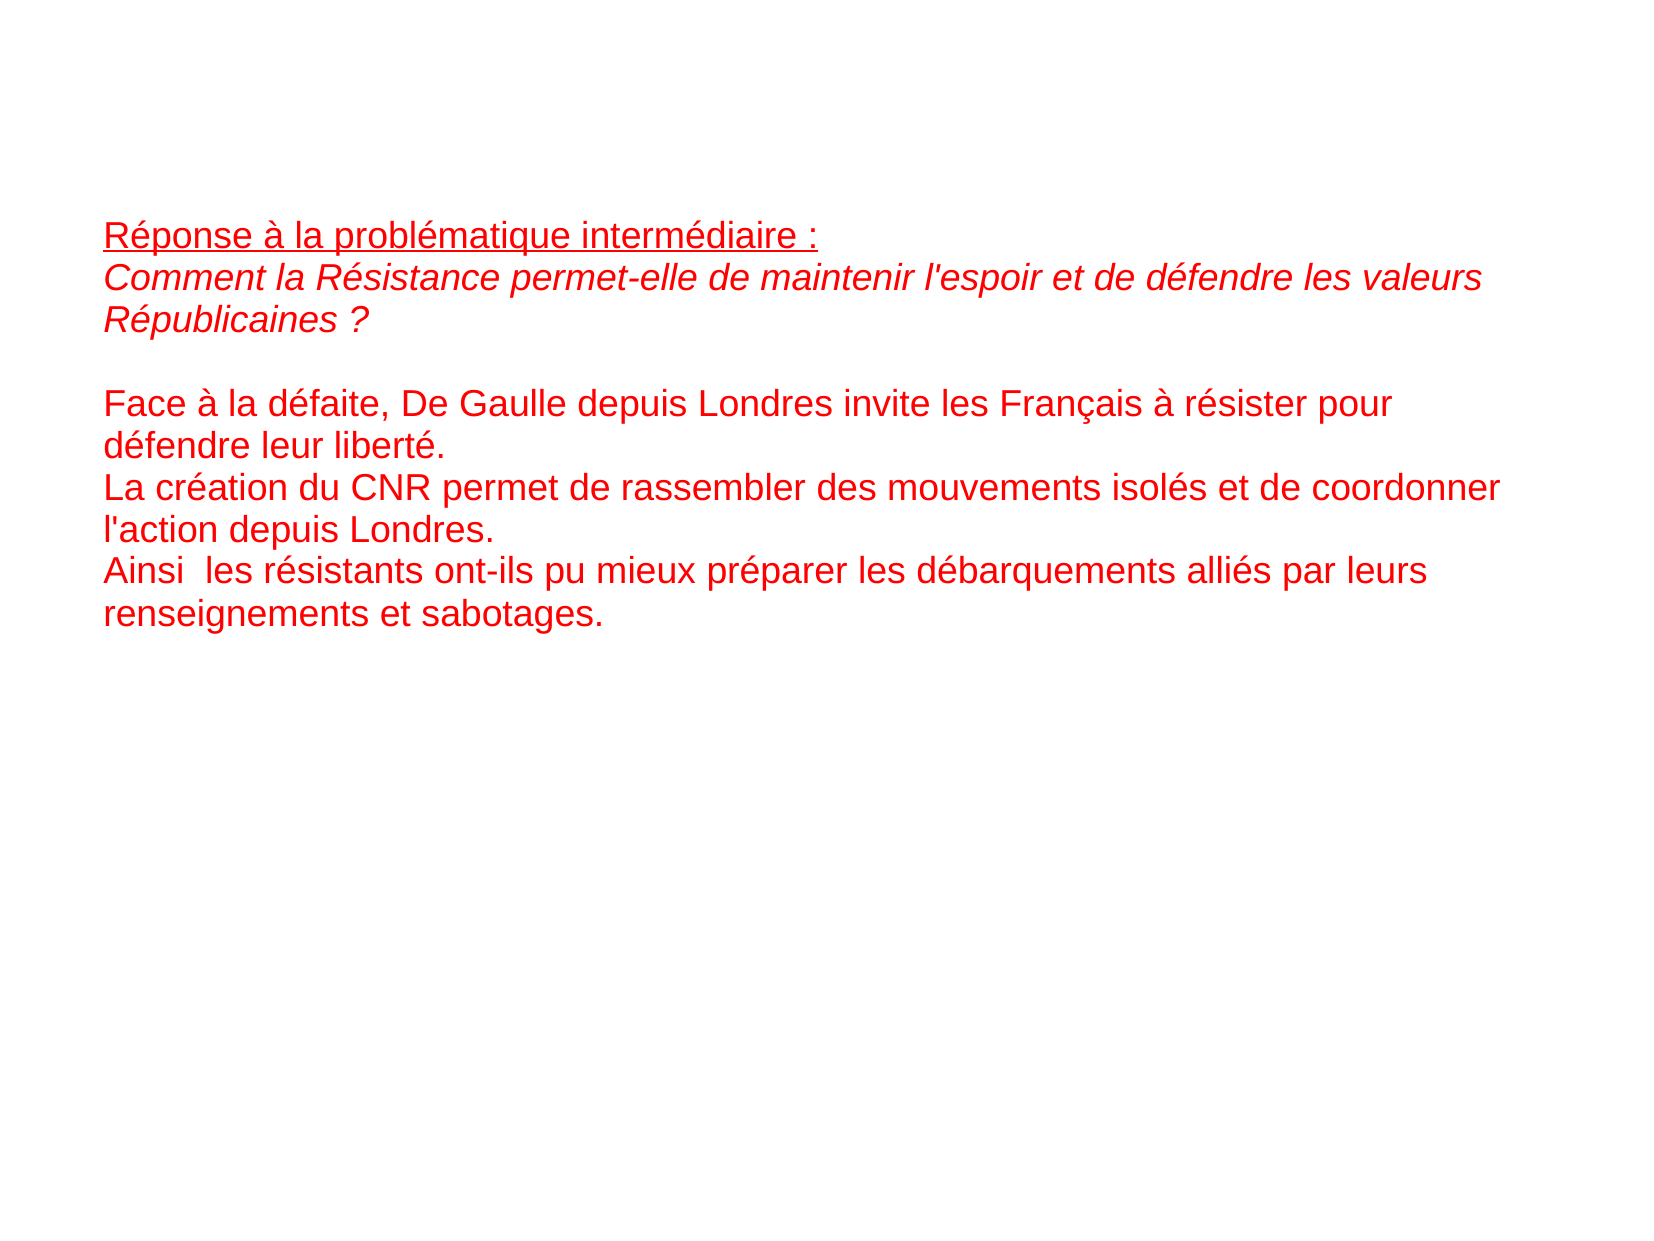

Réponse à la problématique intermédiaire :
Comment la Résistance permet-elle de maintenir l'espoir et de défendre les valeurs
Républicaines ?
Face à la défaite, De Gaulle depuis Londres invite les Français à résister pour
défendre leur liberté.
La création du CNR permet de rassembler des mouvements isolés et de coordonner
l'action depuis Londres.
Ainsi les résistants ont-ils pu mieux préparer les débarquements alliés par leurs renseignements et sabotages.